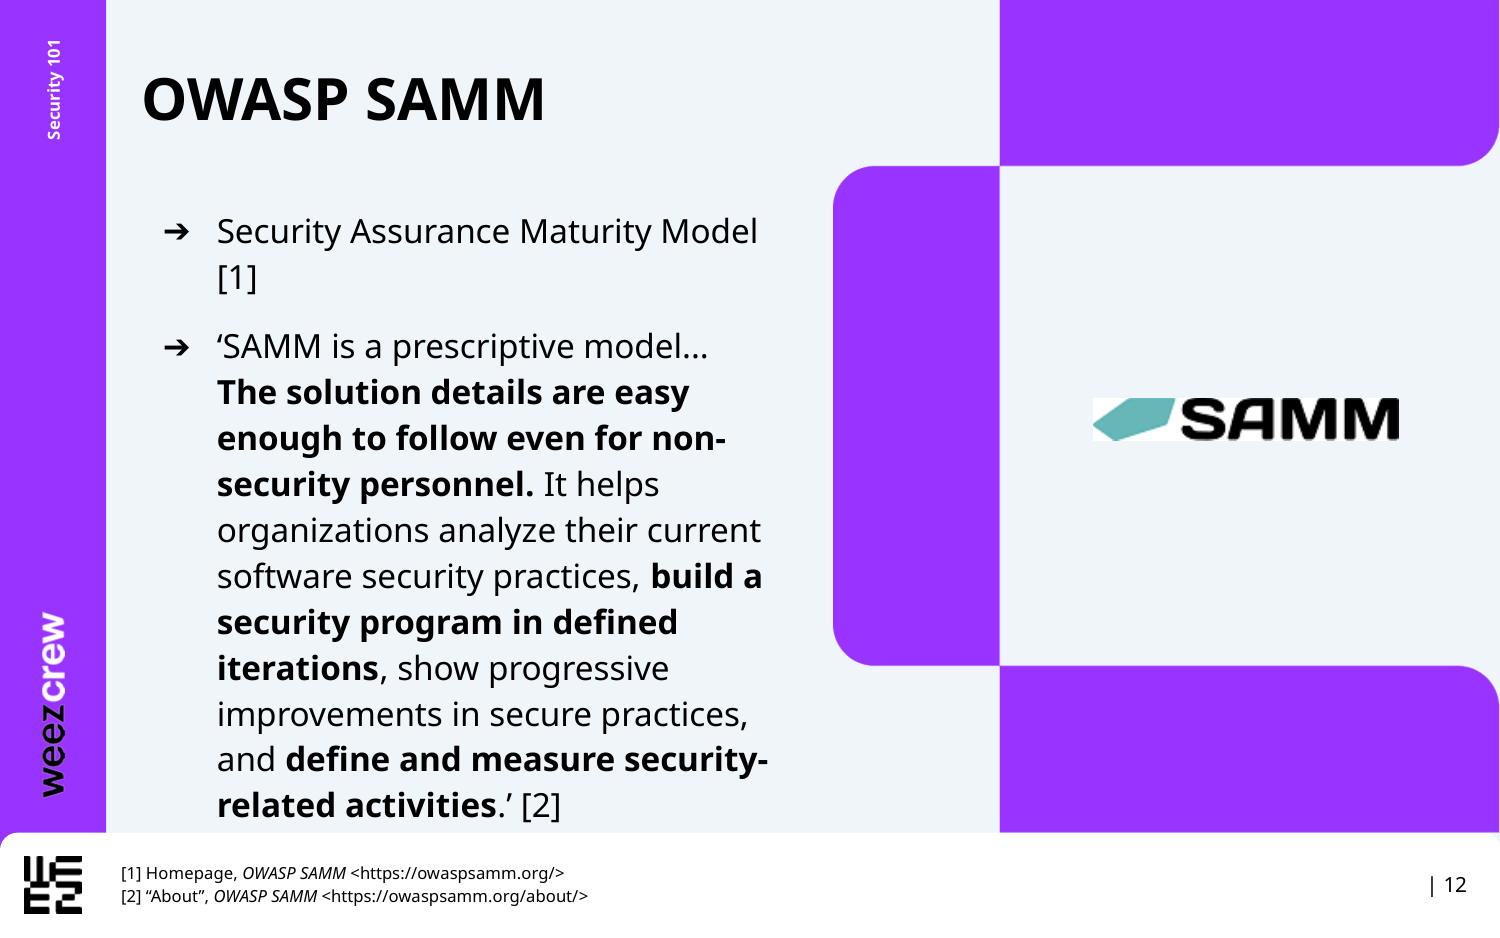

OWASP SAMM
Security Assurance Maturity Model [1]
‘SAMM is a prescriptive model... The solution details are easy enough to follow even for non-security personnel. It helps organizations analyze their current software security practices, build a security program in defined iterations, show progressive improvements in secure practices, and define and measure security-related activities.’ [2]
Security 101
# [1] Homepage, OWASP SAMM <https://owaspsamm.org/>
[2] “About”, OWASP SAMM <https://owaspsamm.org/about/>